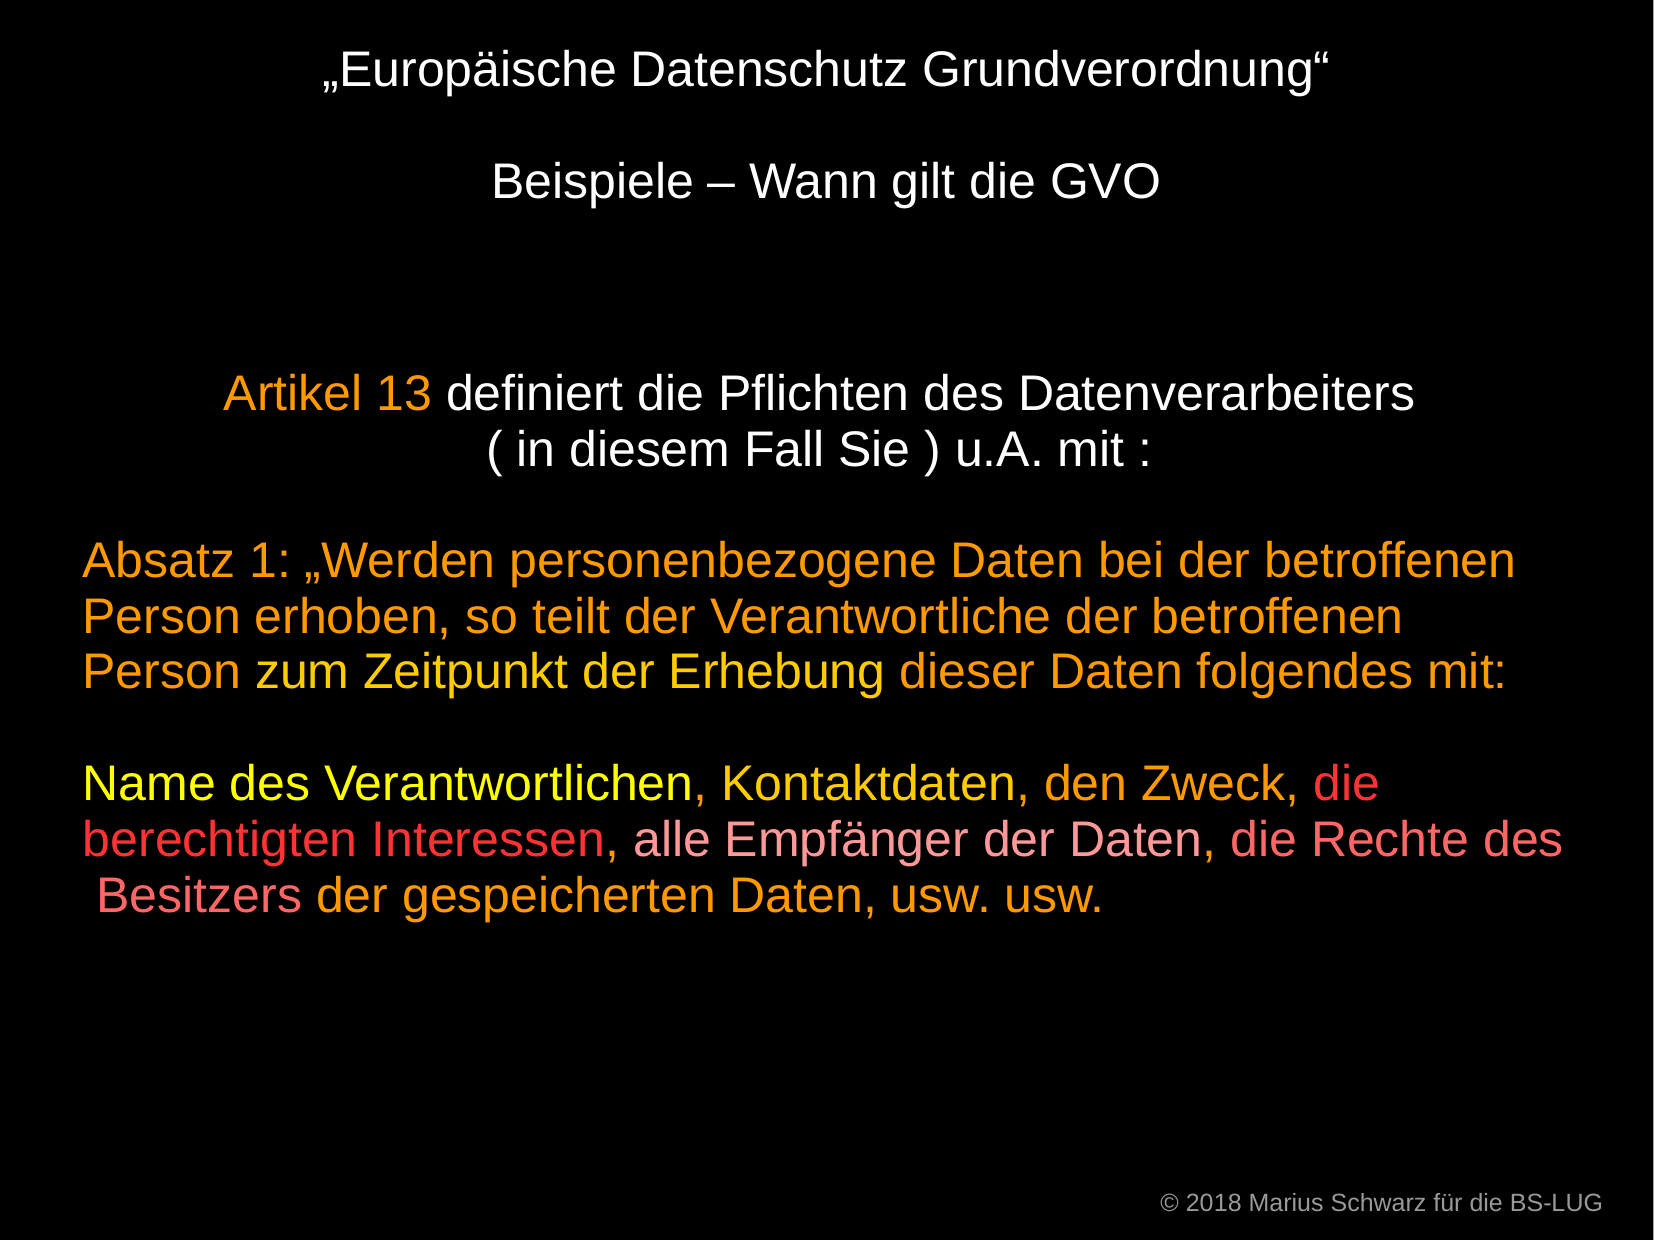

# „Europäische Datenschutz Grundverordnung“ Beispiele – Wann gilt die GVO
Artikel 13 definiert die Pflichten des Datenverarbeiters
( in diesem Fall Sie ) u.A. mit :
Absatz 1: „Werden personenbezogene Daten bei der betroffenen Person erhoben, so teilt der Verantwortliche der betroffenen Person zum Zeitpunkt der Erhebung dieser Daten folgendes mit:
Name des Verantwortlichen, Kontaktdaten, den Zweck, die berechtigten Interessen, alle Empfänger der Daten, die Rechte des Besitzers der gespeicherten Daten, usw. usw.
© 2018 Marius Schwarz für die BS-LUG